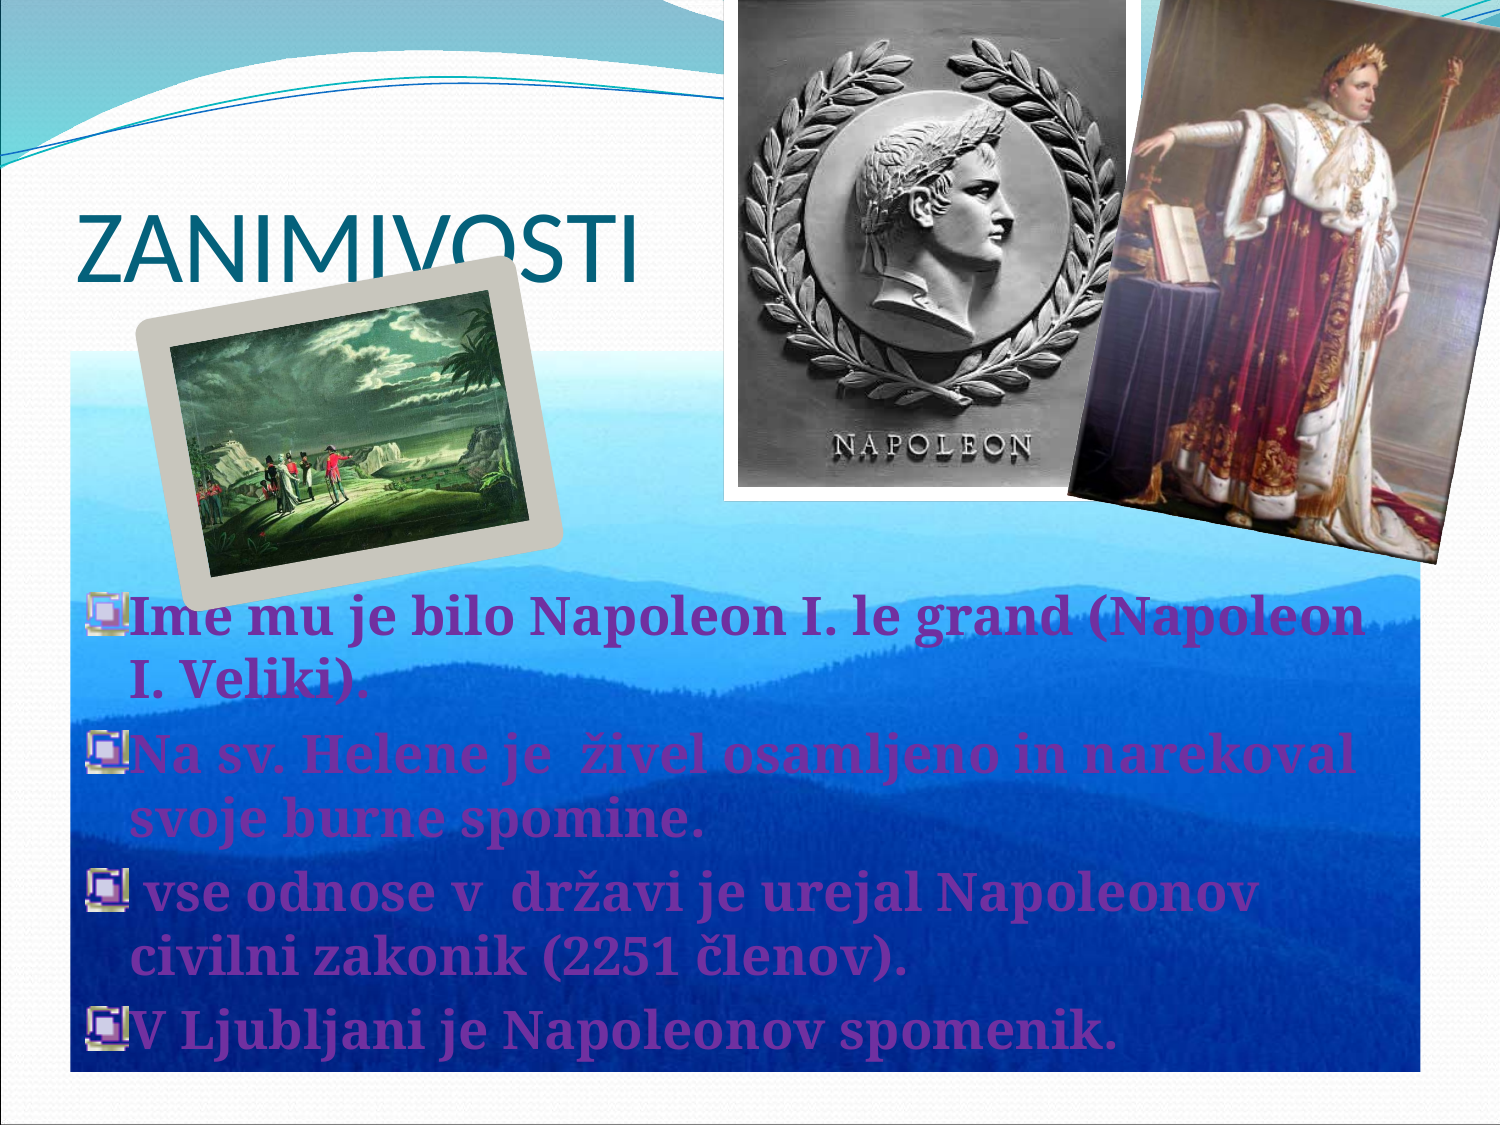

# ZANIMIVOSTI
Ime mu je bilo Napoleon I. le grand (Napoleon I. Veliki).
Na sv. Helene je živel osamljeno in narekoval svoje burne spomine.
 vse odnose v državi je urejal Napoleonov civilni zakonik (2251 členov).
V Ljubljani je Napoleonov spomenik.